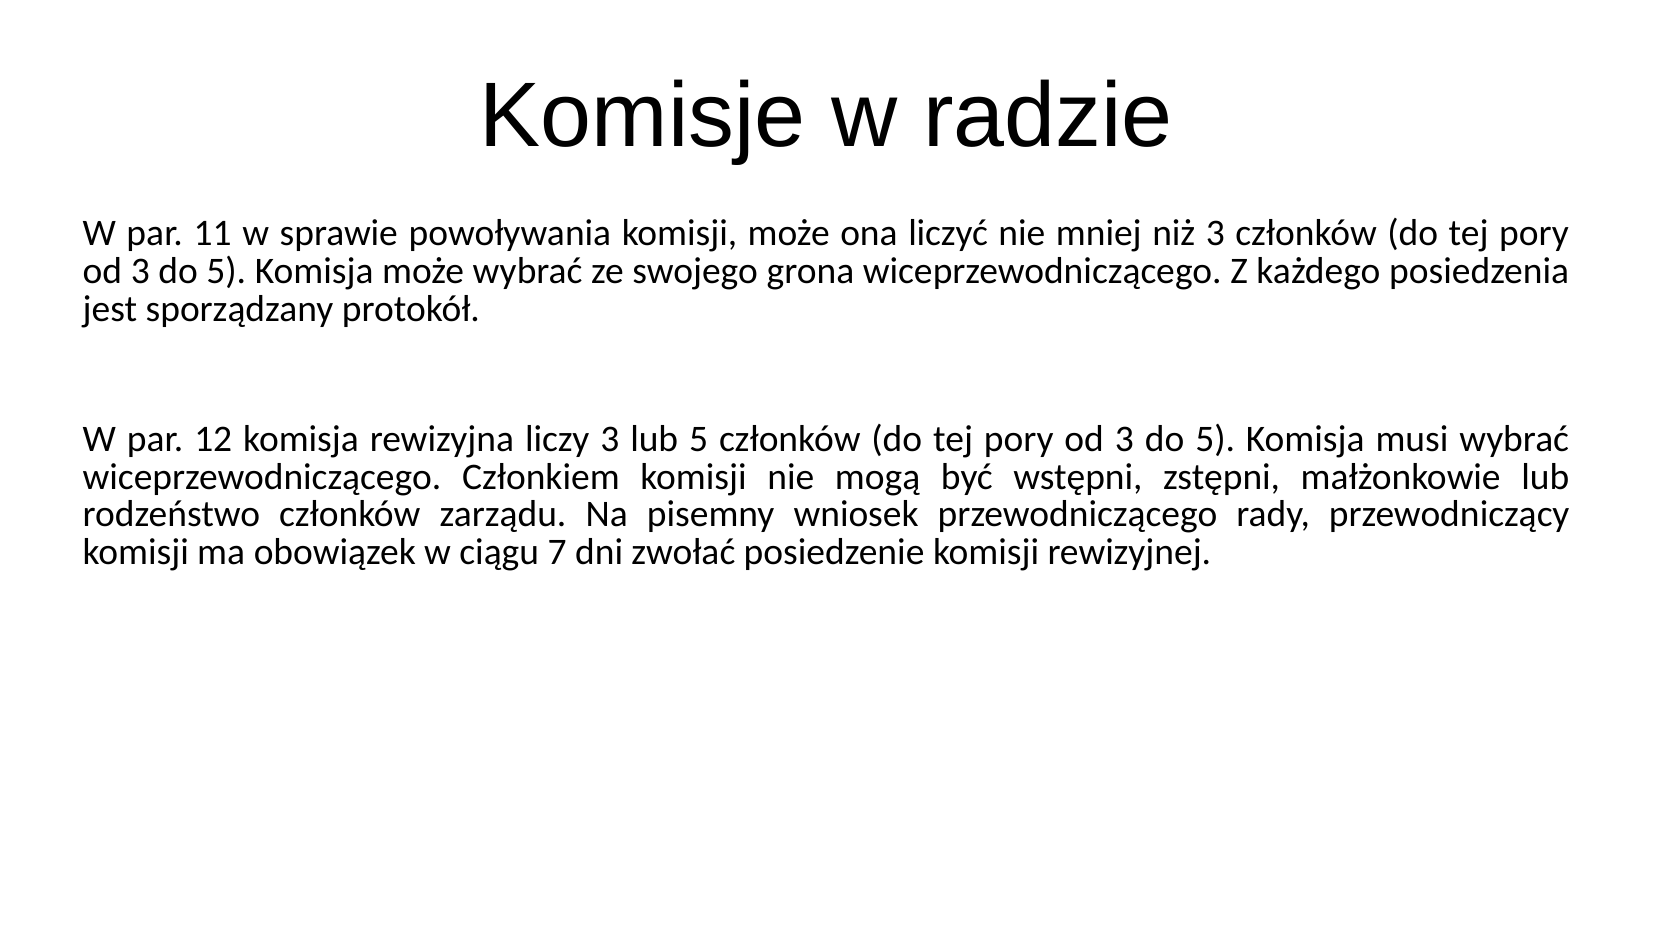

# Komisje w radzie
W par. 11 w sprawie powoływania komisji, może ona liczyć nie mniej niż 3 członków (do tej pory od 3 do 5). Komisja może wybrać ze swojego grona wiceprzewodniczącego. Z każdego posiedzenia jest sporządzany protokół.
W par. 12 komisja rewizyjna liczy 3 lub 5 członków (do tej pory od 3 do 5). Komisja musi wybrać wiceprzewodniczącego. Członkiem komisji nie mogą być wstępni, zstępni, małżonkowie lub rodzeństwo członków zarządu. Na pisemny wniosek przewodniczącego rady, przewodniczący komisji ma obowiązek w ciągu 7 dni zwołać posiedzenie komisji rewizyjnej.